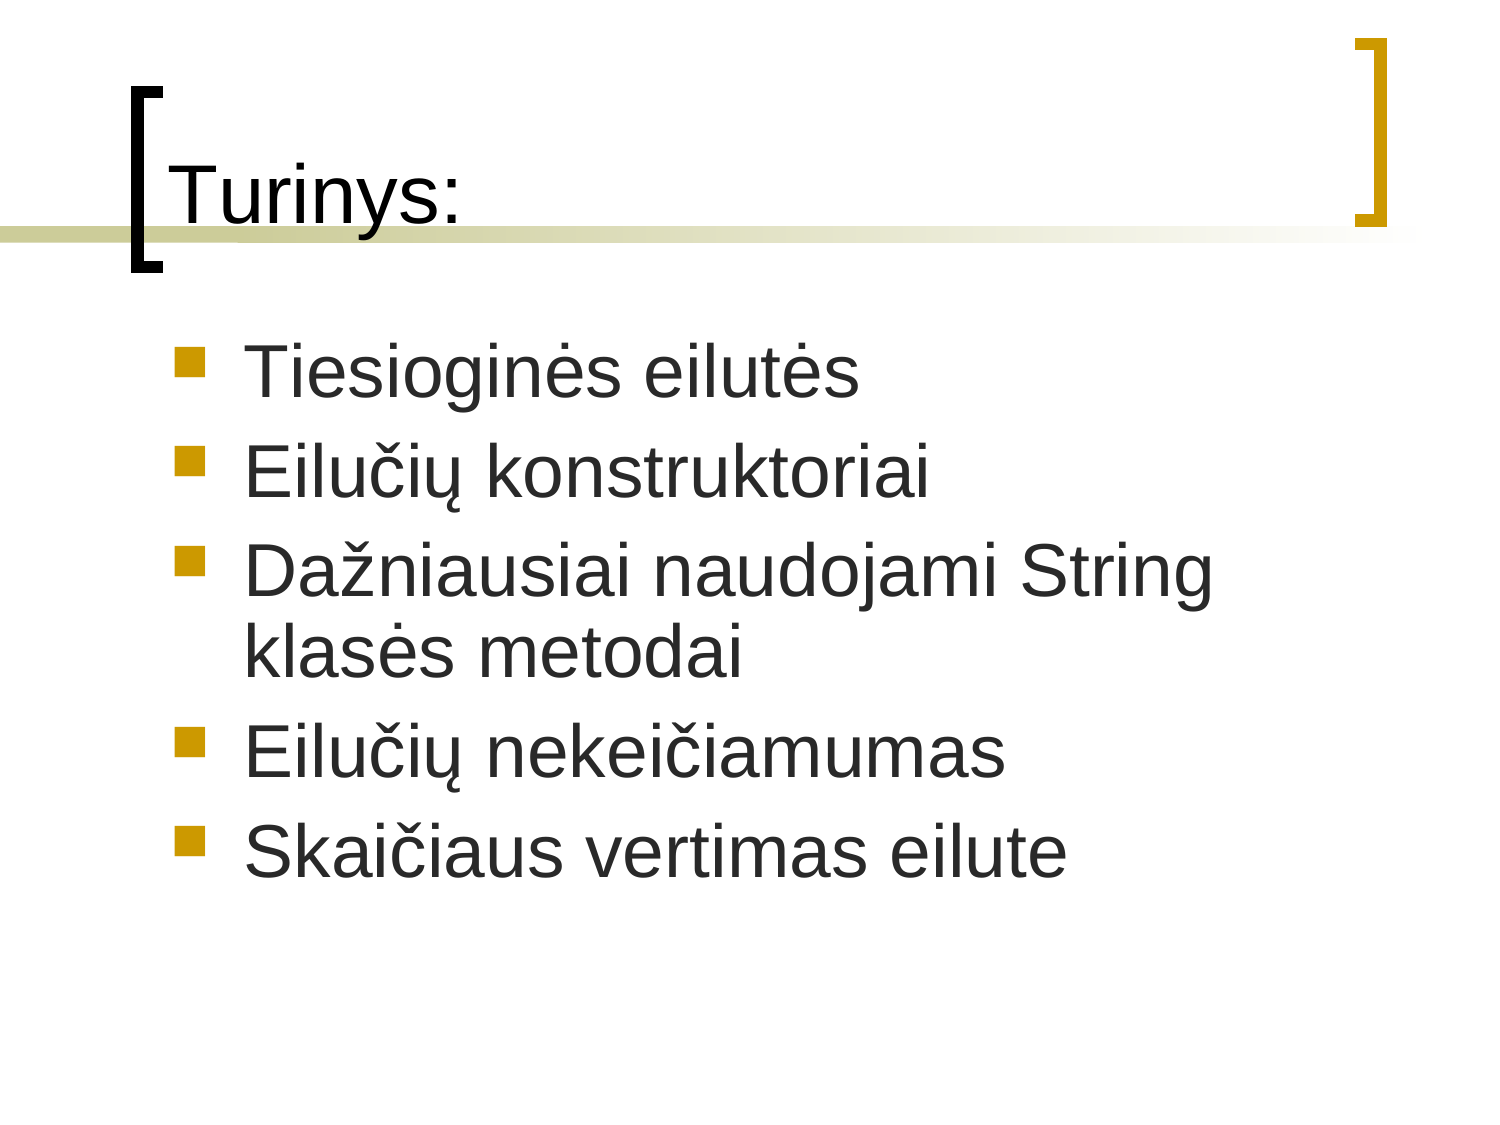

# Turinys:
Tiesioginės eilutės
Eilučių konstruktoriai
Dažniausiai naudojami String klasės metodai
Eilučių nekeičiamumas
Skaičiaus vertimas eilute